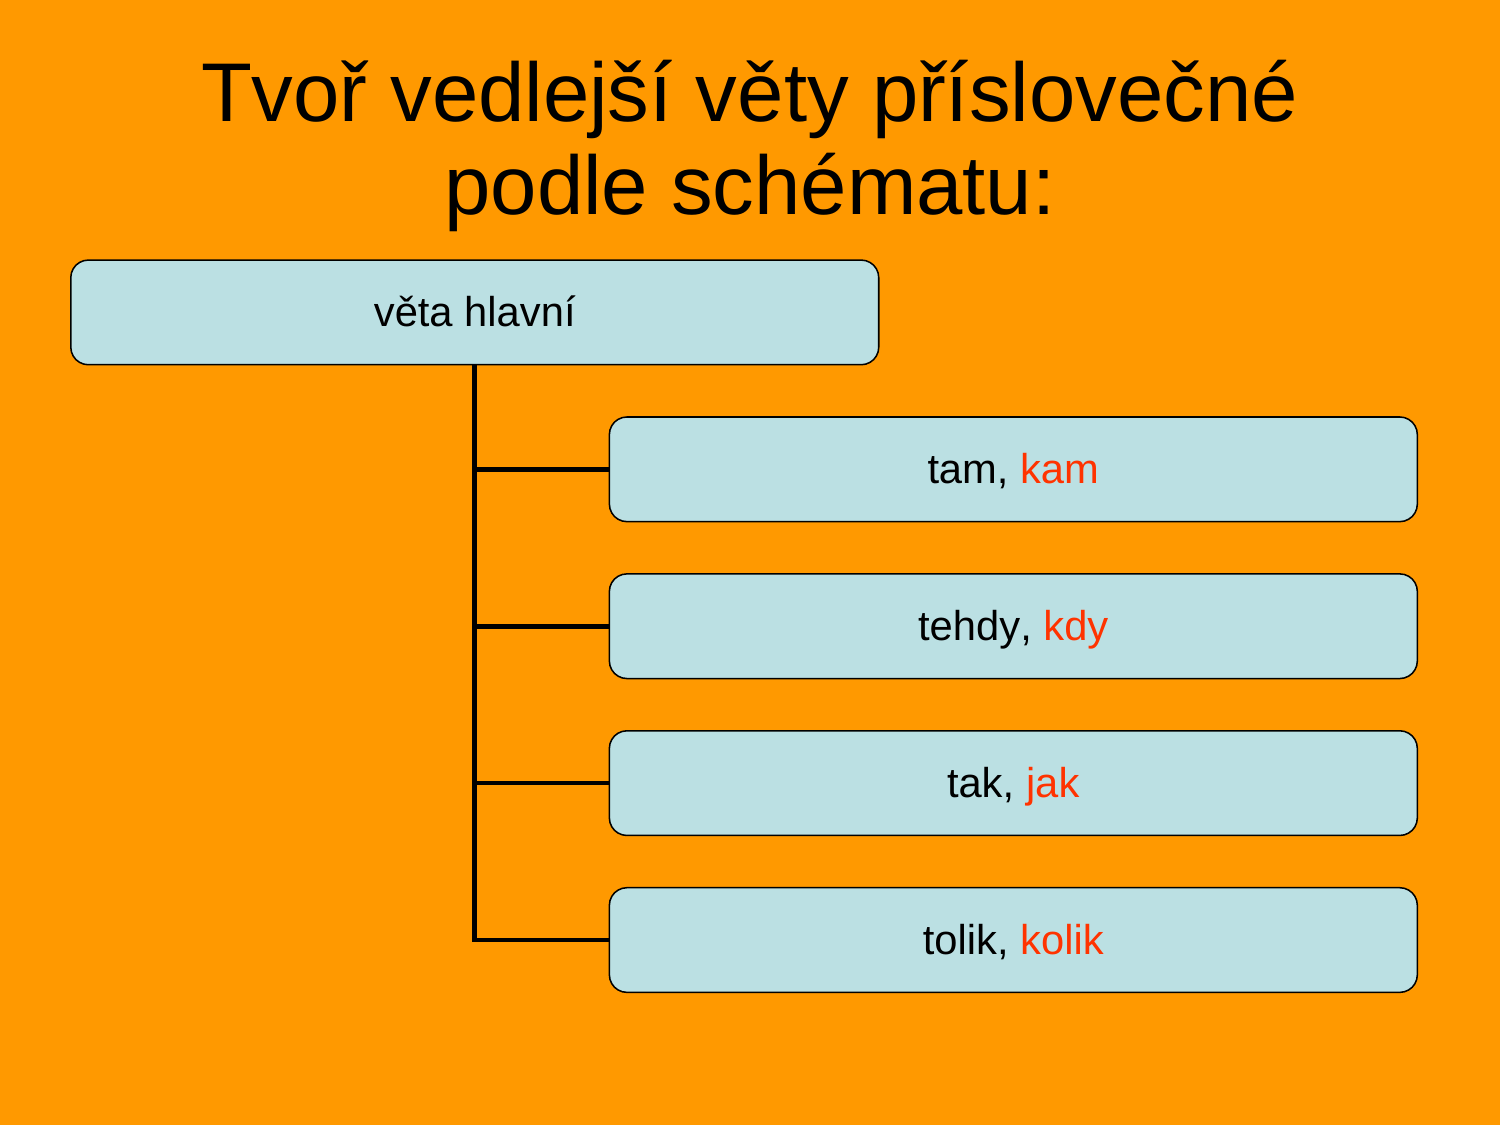

# Tvoř vedlejší věty příslovečné podle schématu:
věta hlavní
tam, kam
tehdy, kdy
tak, jak
tolik, kolik